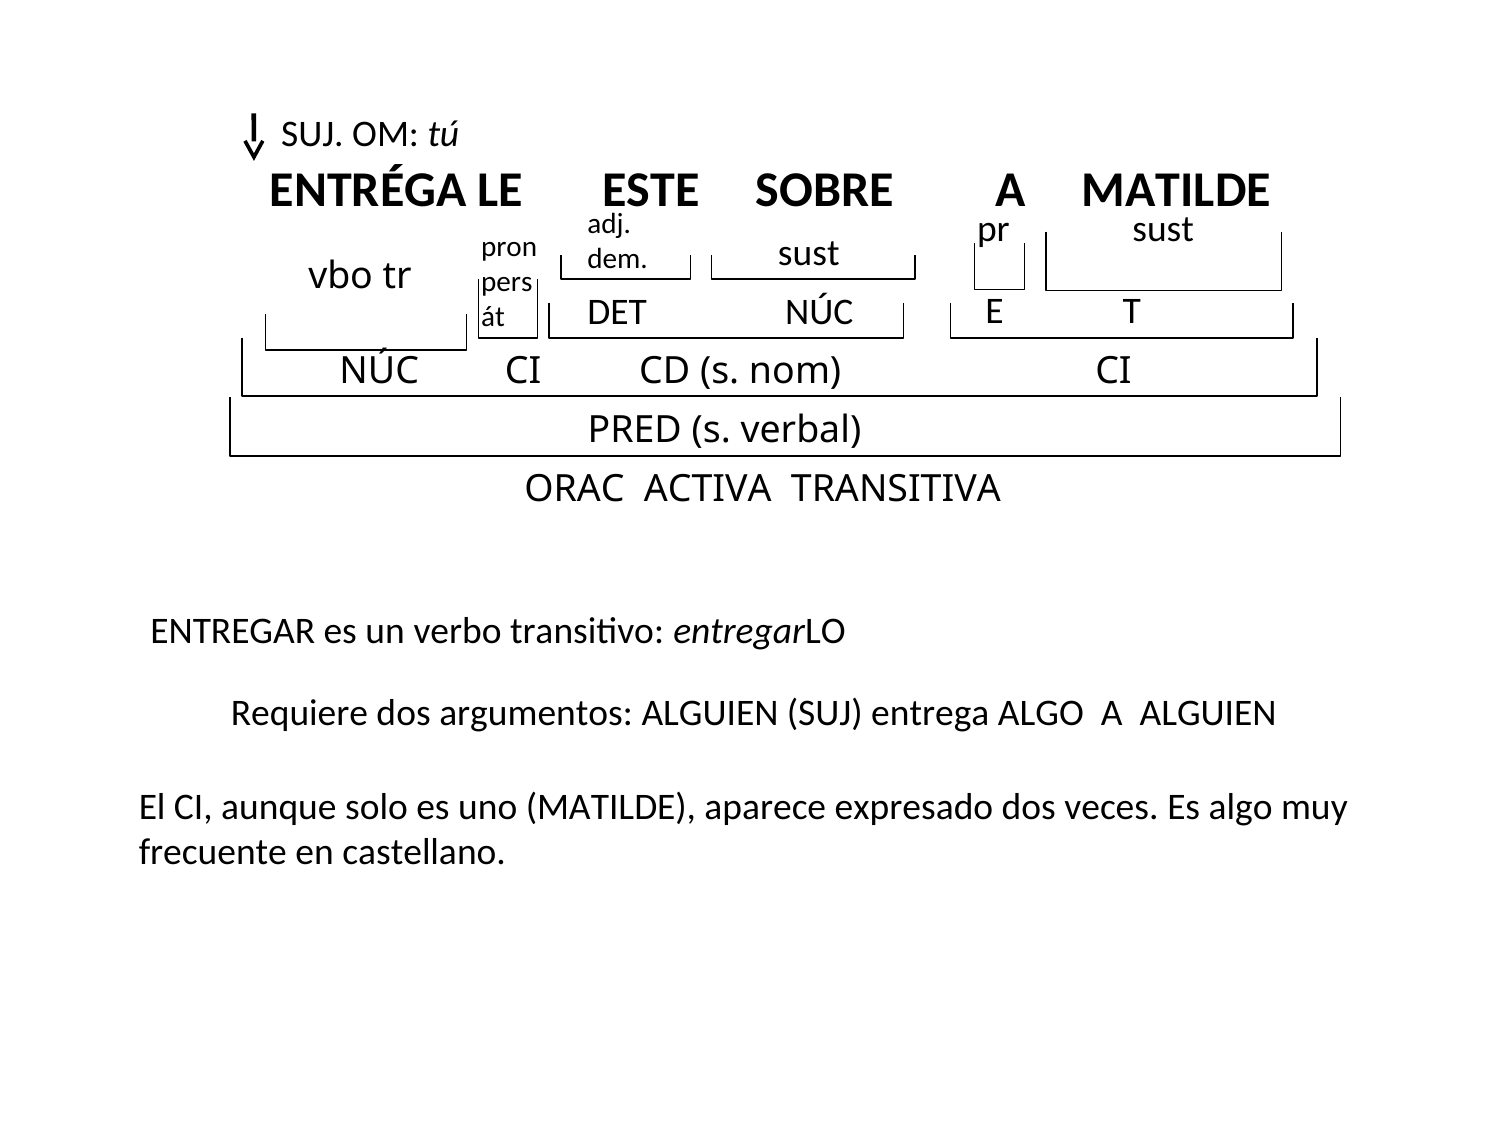

SUJ. OM: tú
ENTRÉGA LE ESTE SOBRE A MATILDE
adj.
dem.
pr
sust
E
T
pron
pers
át
sust
DET
NÚC
vbo tr
CI
CD (s. nom)
CI
NÚC
PRED (s. verbal)
ORAC ACTIVA TRANSITIVA
ENTREGAR es un verbo transitivo: entregarLO
Requiere dos argumentos: ALGUIEN (SUJ) entrega ALGO A ALGUIEN
El CI, aunque solo es uno (MATILDE), aparece expresado dos veces. Es algo muy frecuente en castellano.